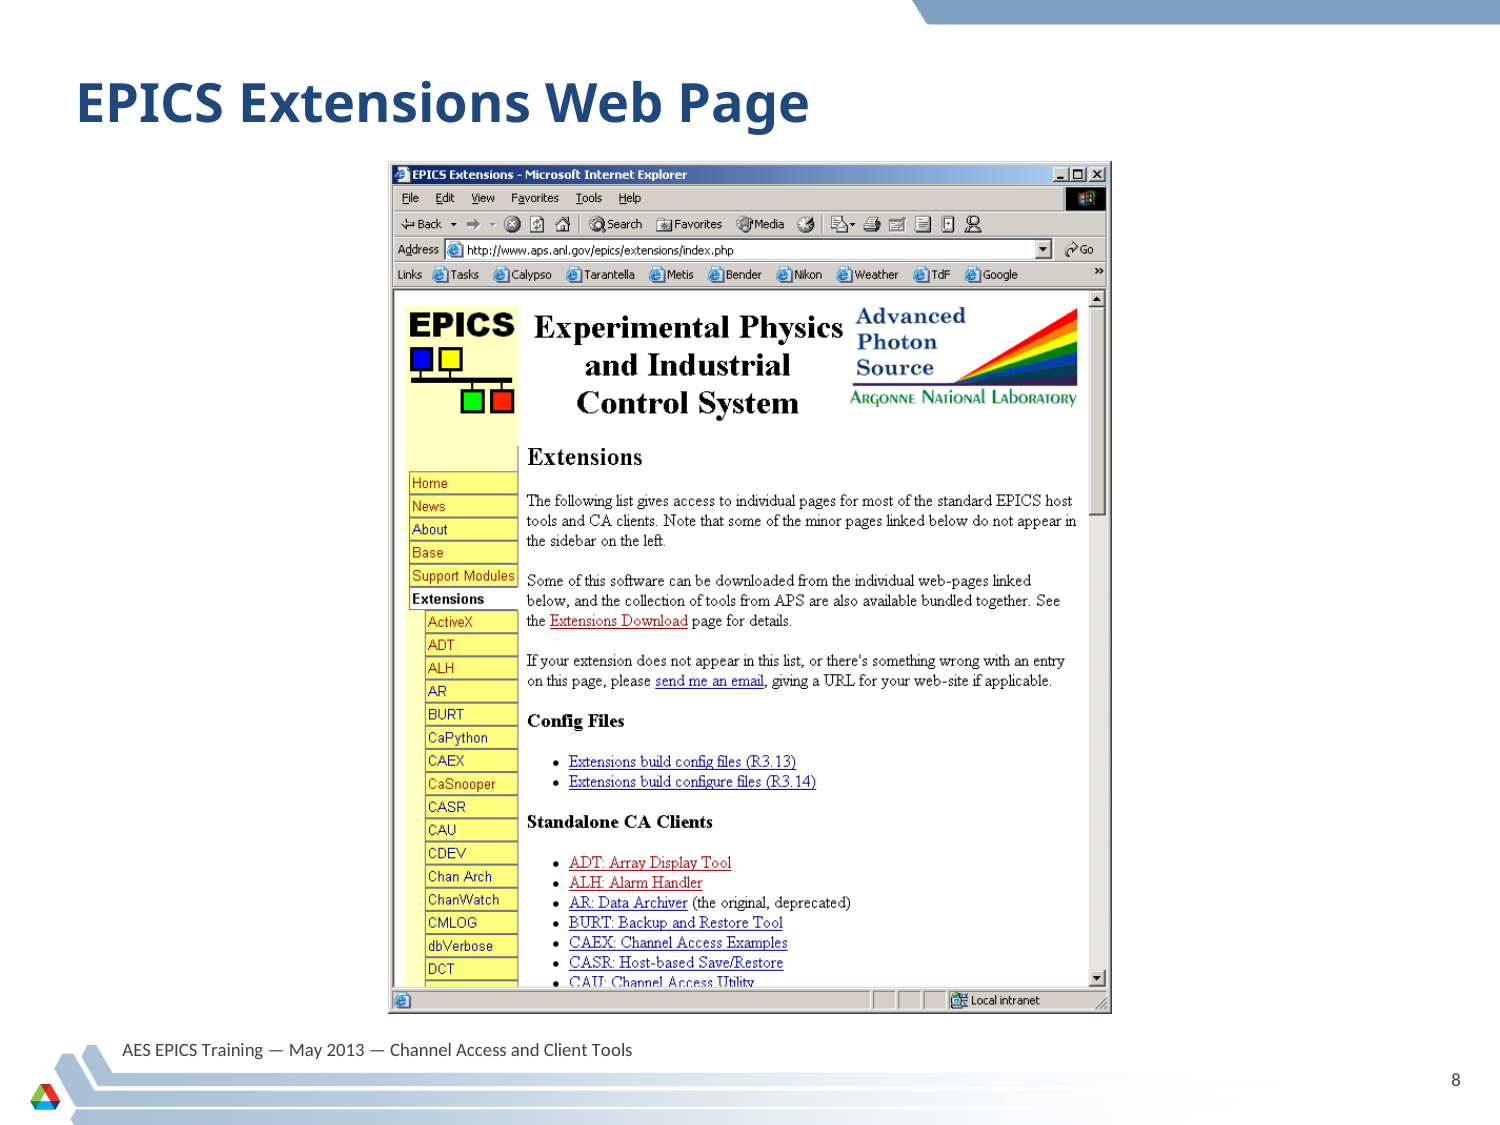

# EPICS Extensions Web Page
AES EPICS Training — May 2013 — Channel Access and Client Tools
8